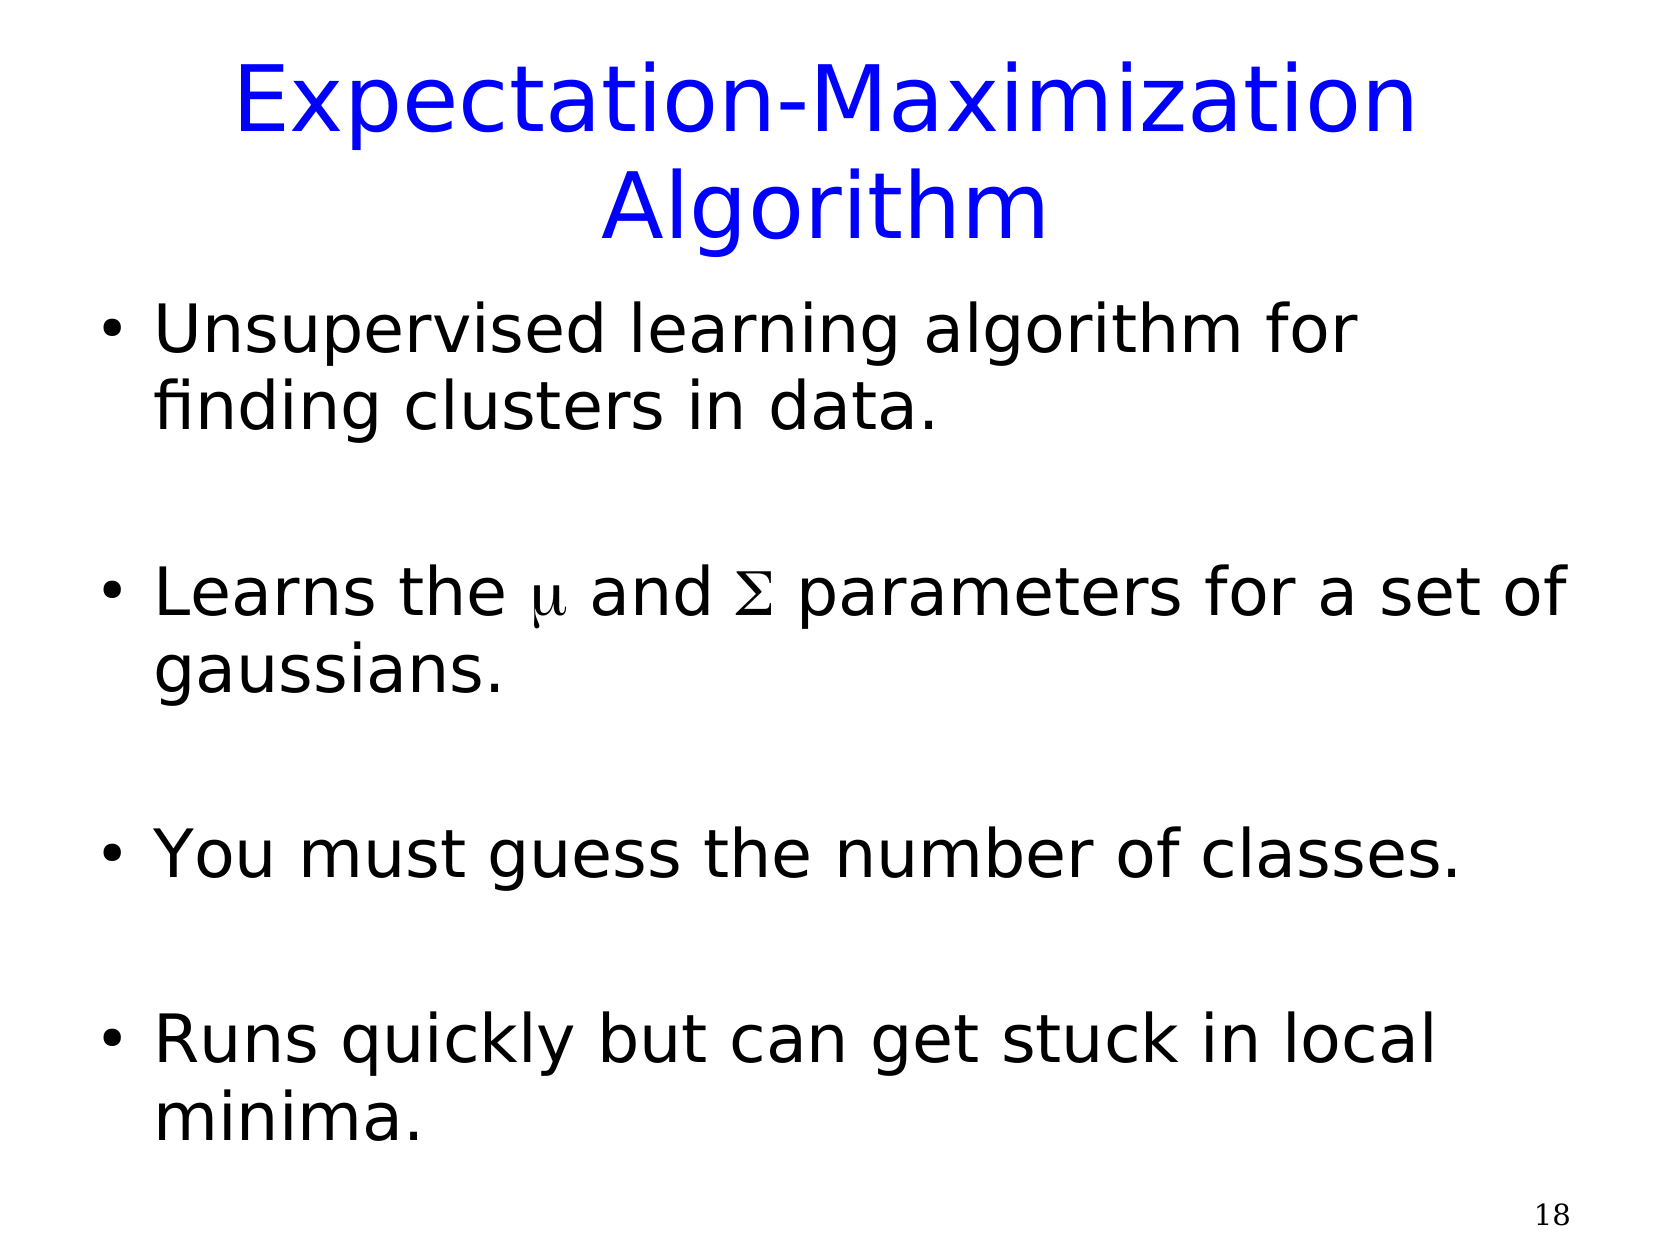

# Expectation-Maximization Algorithm
Unsupervised learning algorithm for finding clusters in data.
Learns the m and S parameters for a set of gaussians.
You must guess the number of classes.
Runs quickly but can get stuck in local minima.
18